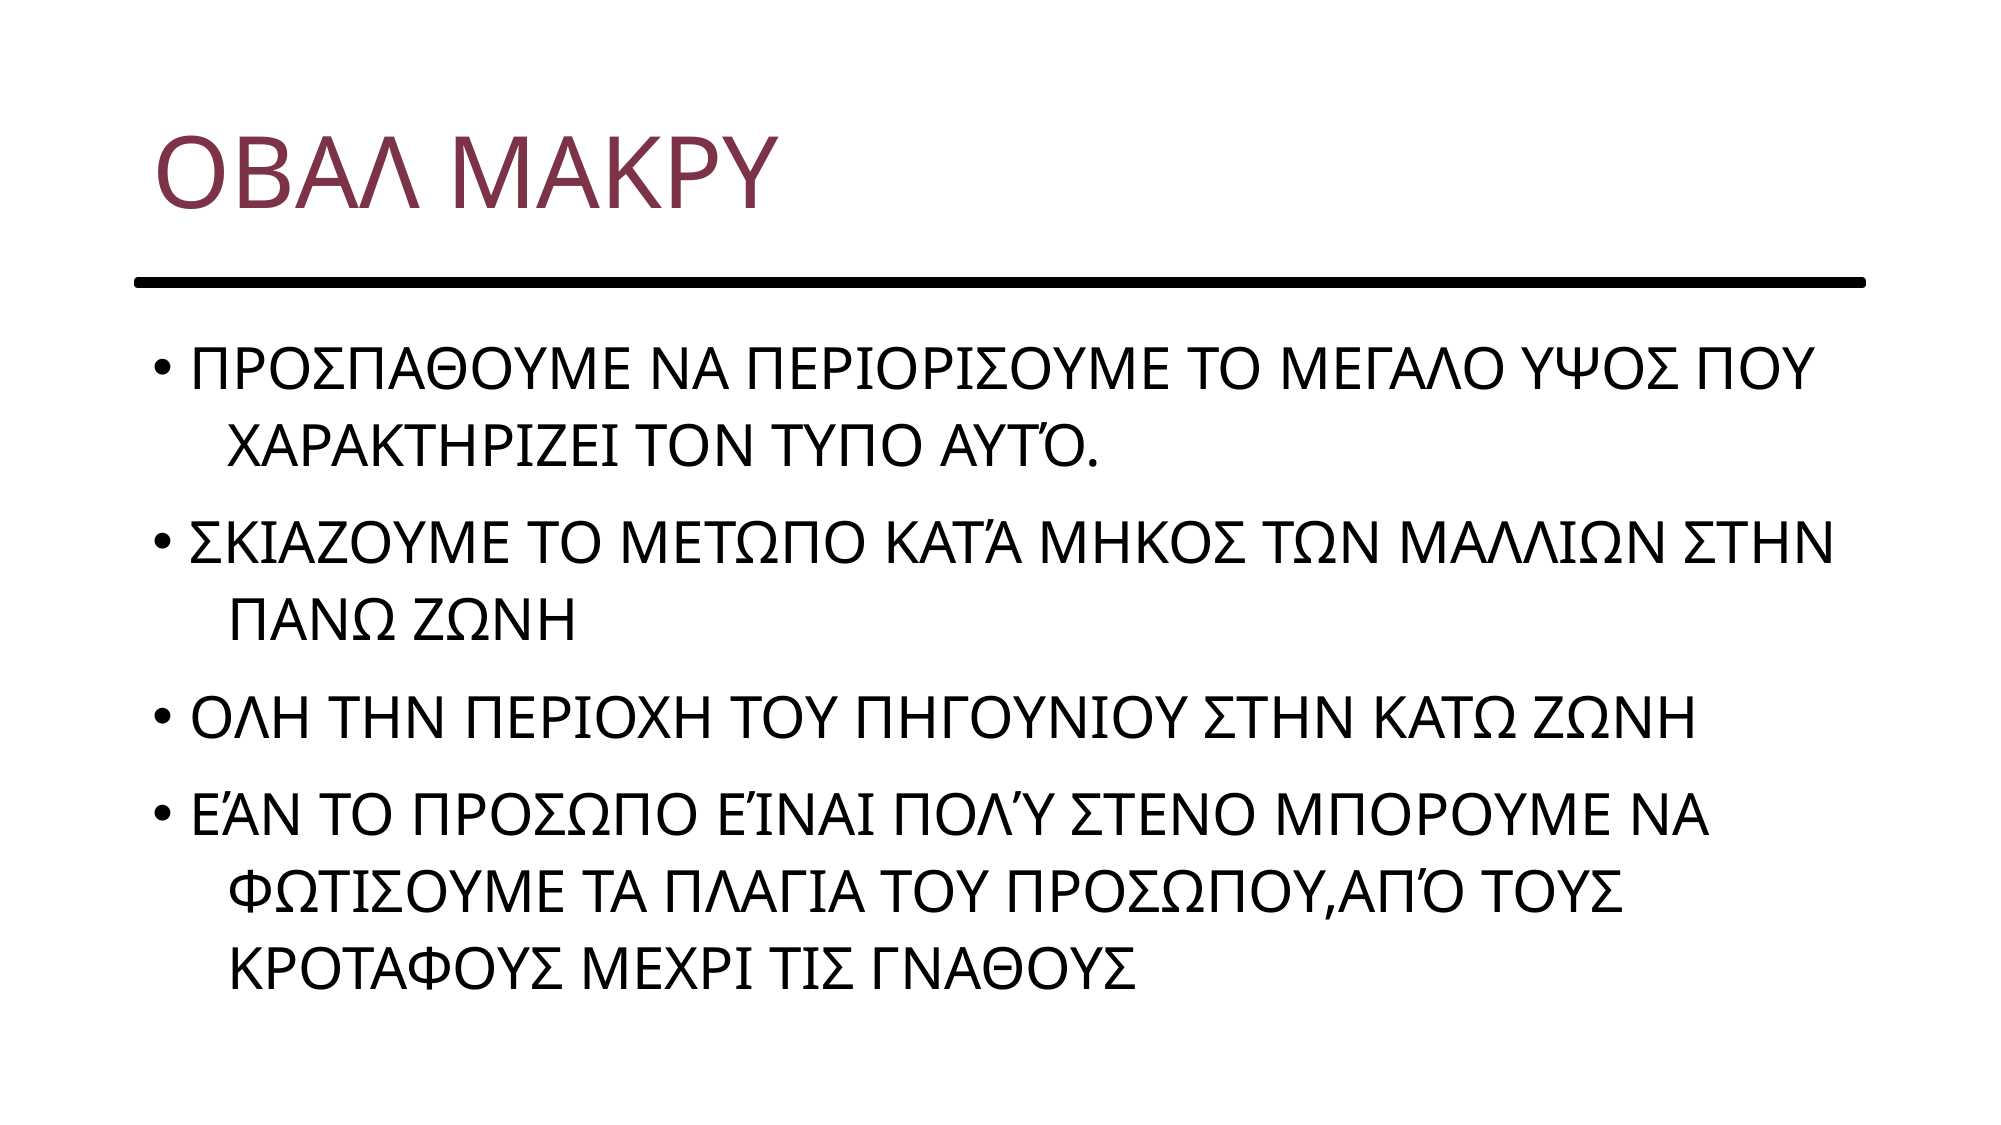

# ΟΒΑΛ ΜΑΚΡΥ
ΠΡΟΣΠΑΘΟΥΜΕ ΝΑ ΠΕΡΙΟΡΙΣΟΥΜΕ ΤΟ ΜΕΓΑΛΟ ΥΨΟΣ ΠΟΥ ΧΑΡΑΚΤΗΡΙΖΕΙ ΤΟΝ ΤΥΠΟ ΑΥΤΌ.
ΣΚΙΑΖΟΥΜΕ ΤΟ ΜΕΤΩΠΟ ΚΑΤΆ ΜΗΚΟΣ ΤΩΝ ΜΑΛΛΙΩΝ ΣΤΗΝ ΠΑΝΩ ΖΩΝΗ
ΟΛΗ ΤΗΝ ΠΕΡΙΟΧΗ ΤΟΥ ΠΗΓΟΥΝΙΟΥ ΣΤΗΝ ΚΑΤΩ ΖΩΝΗ
ΕΆΝ ΤΟ ΠΡΟΣΩΠΟ ΕΊΝΑΙ ΠΟΛΎ ΣΤΕΝΟ ΜΠΟΡΟΥΜΕ ΝΑ ΦΩΤΙΣΟΥΜΕ ΤΑ ΠΛΑΓΙΑ ΤΟΥ ΠΡΟΣΩΠΟΥ,ΑΠΌ ΤΟΥΣ ΚΡΟΤΑΦΟΥΣ ΜΕΧΡΙ ΤΙΣ ΓΝΑΘΟΥΣ